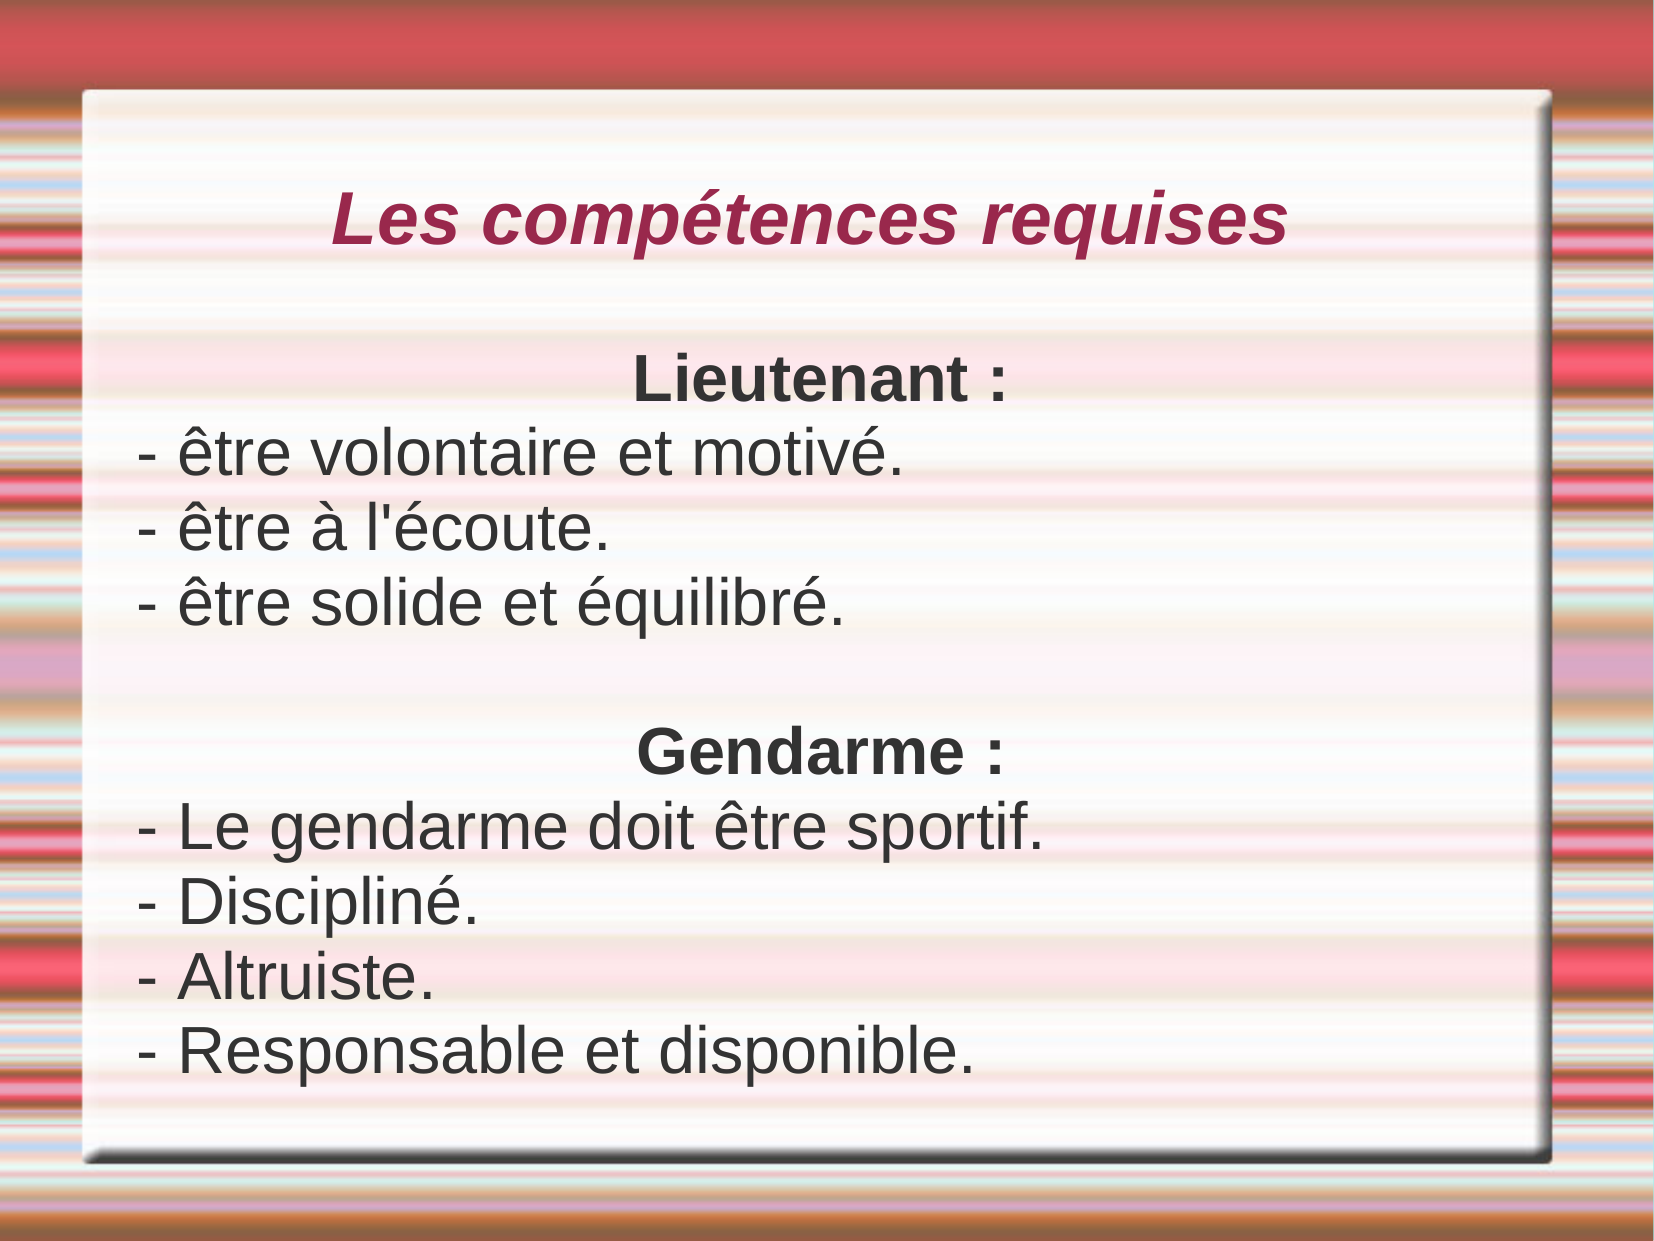

# Les compétences requises
Lieutenant :
- être volontaire et motivé.
- être à l'écoute.
- être solide et équilibré.
Gendarme :
- Le gendarme doit être sportif.
- Discipliné.
- Altruiste.
- Responsable et disponible.